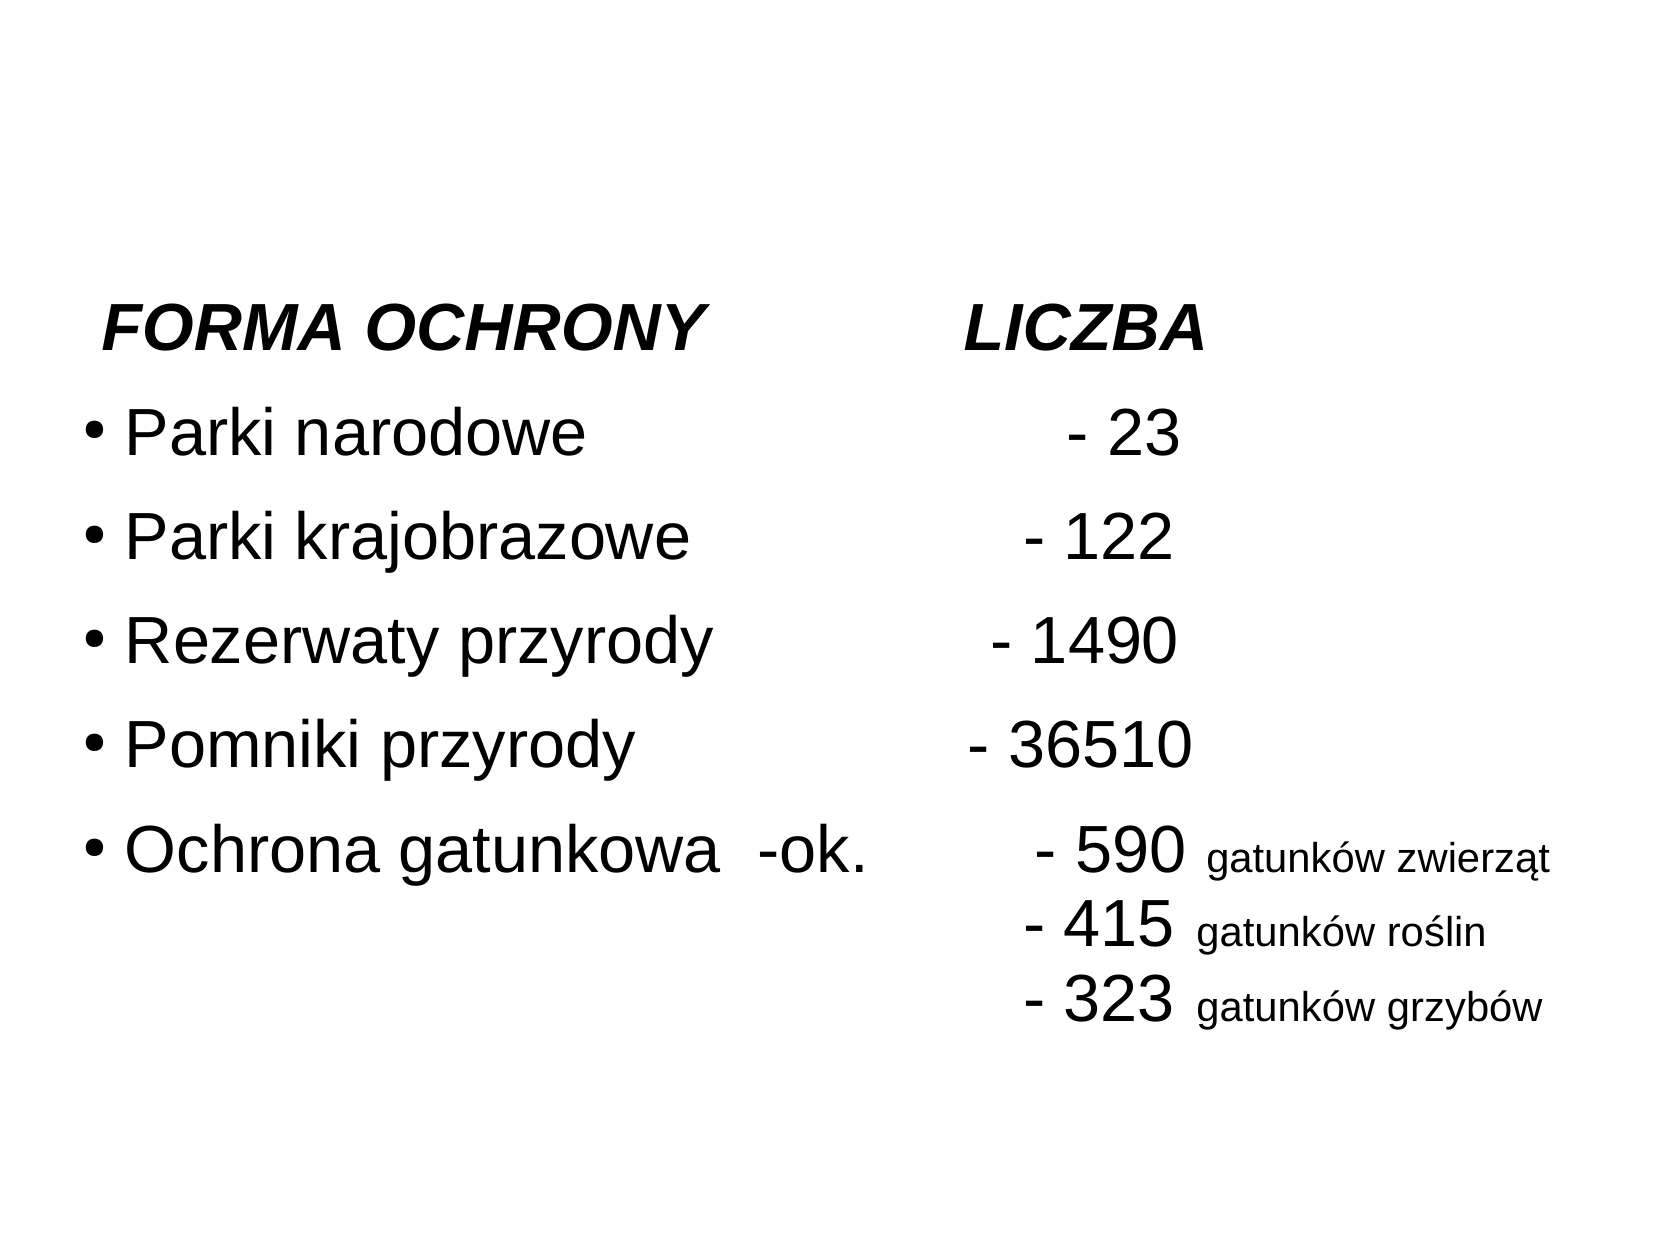

#
 FORMA OCHRONY LICZBA
 Parki narodowe - 23
 Parki krajobrazowe - 122
 Rezerwaty przyrody - 1490
 Pomniki przyrody - 36510
 Ochrona gatunkowa -ok. - 590 gatunków zwierząt - 415 gatunków roślin - 323 gatunków grzybów